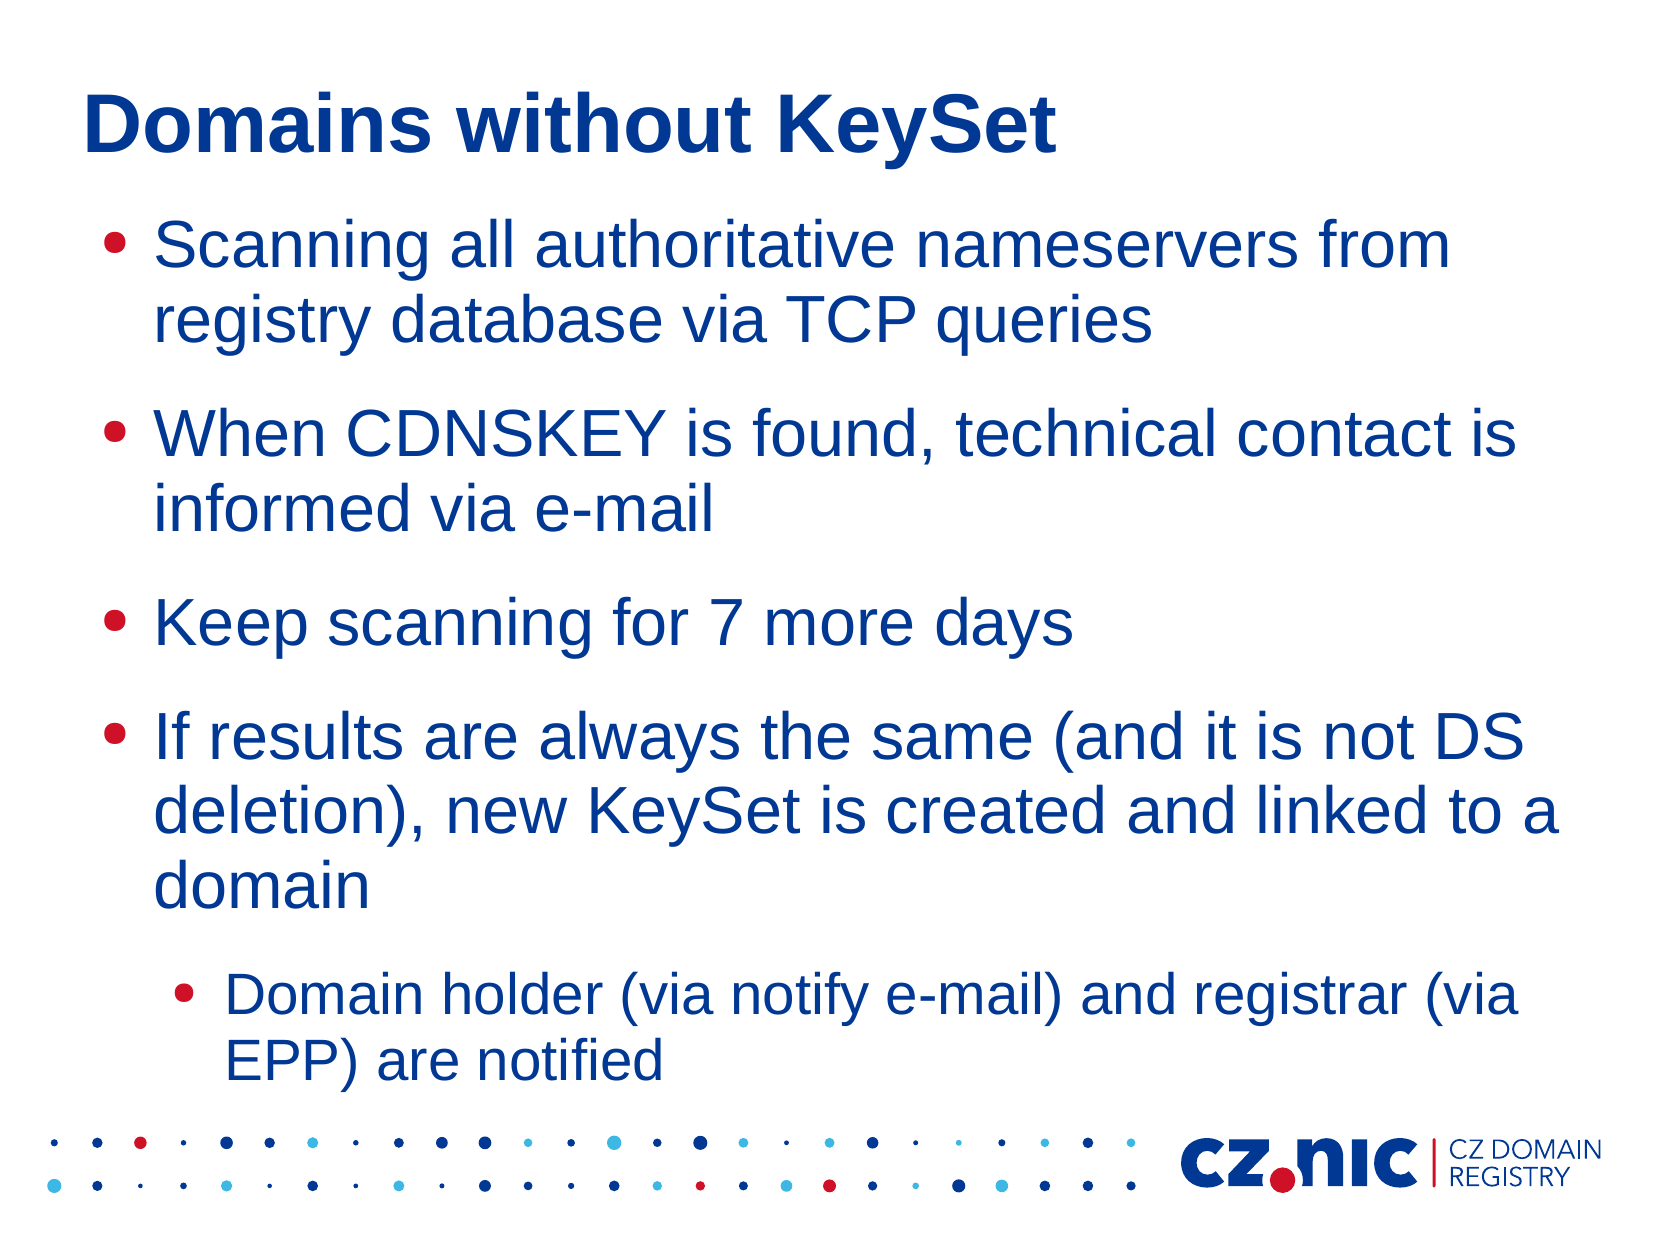

# Domains without KeySet
Scanning all authoritative nameservers from registry database via TCP queries
When CDNSKEY is found, technical contact is informed via e-mail
Keep scanning for 7 more days
If results are always the same (and it is not DS deletion), new KeySet is created and linked to a domain
Domain holder (via notify e-mail) and registrar (via EPP) are notified